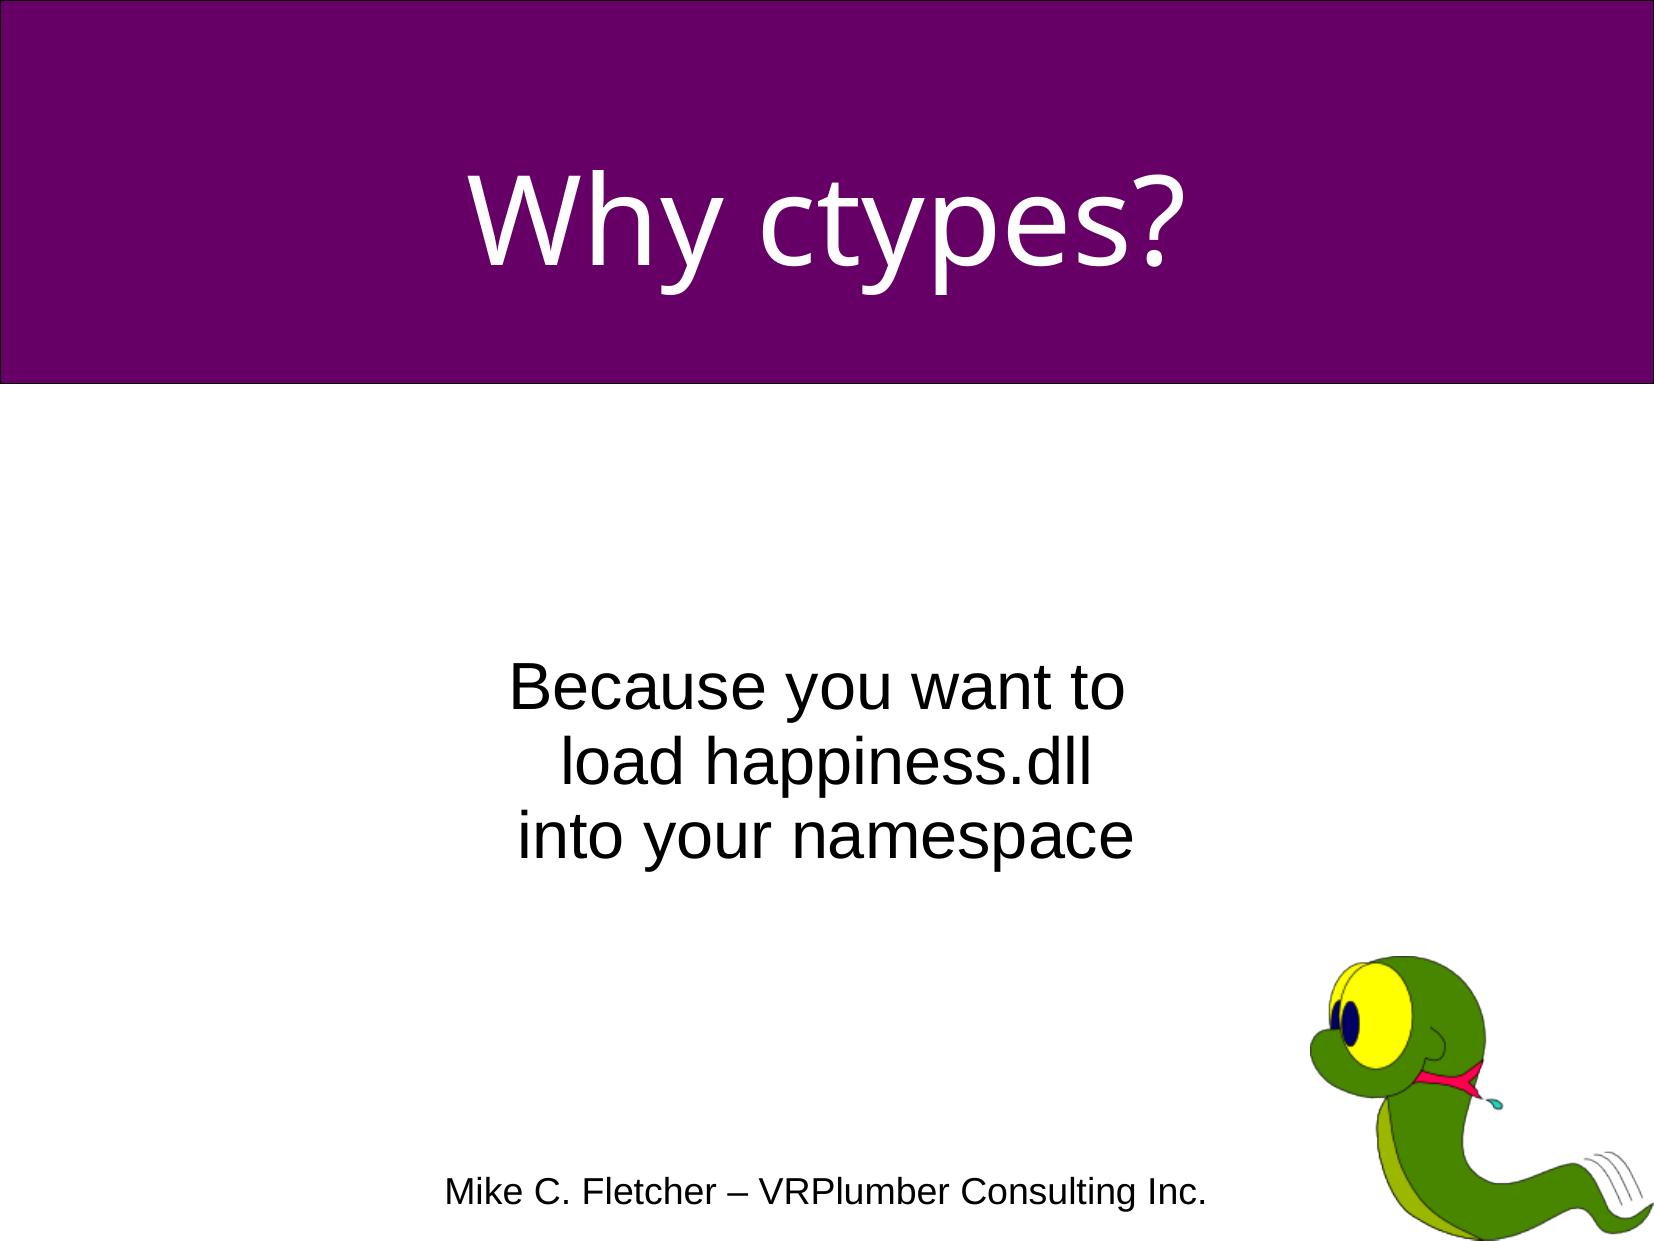

# Why ctypes?
Because you want to
load happiness.dll
into your namespace